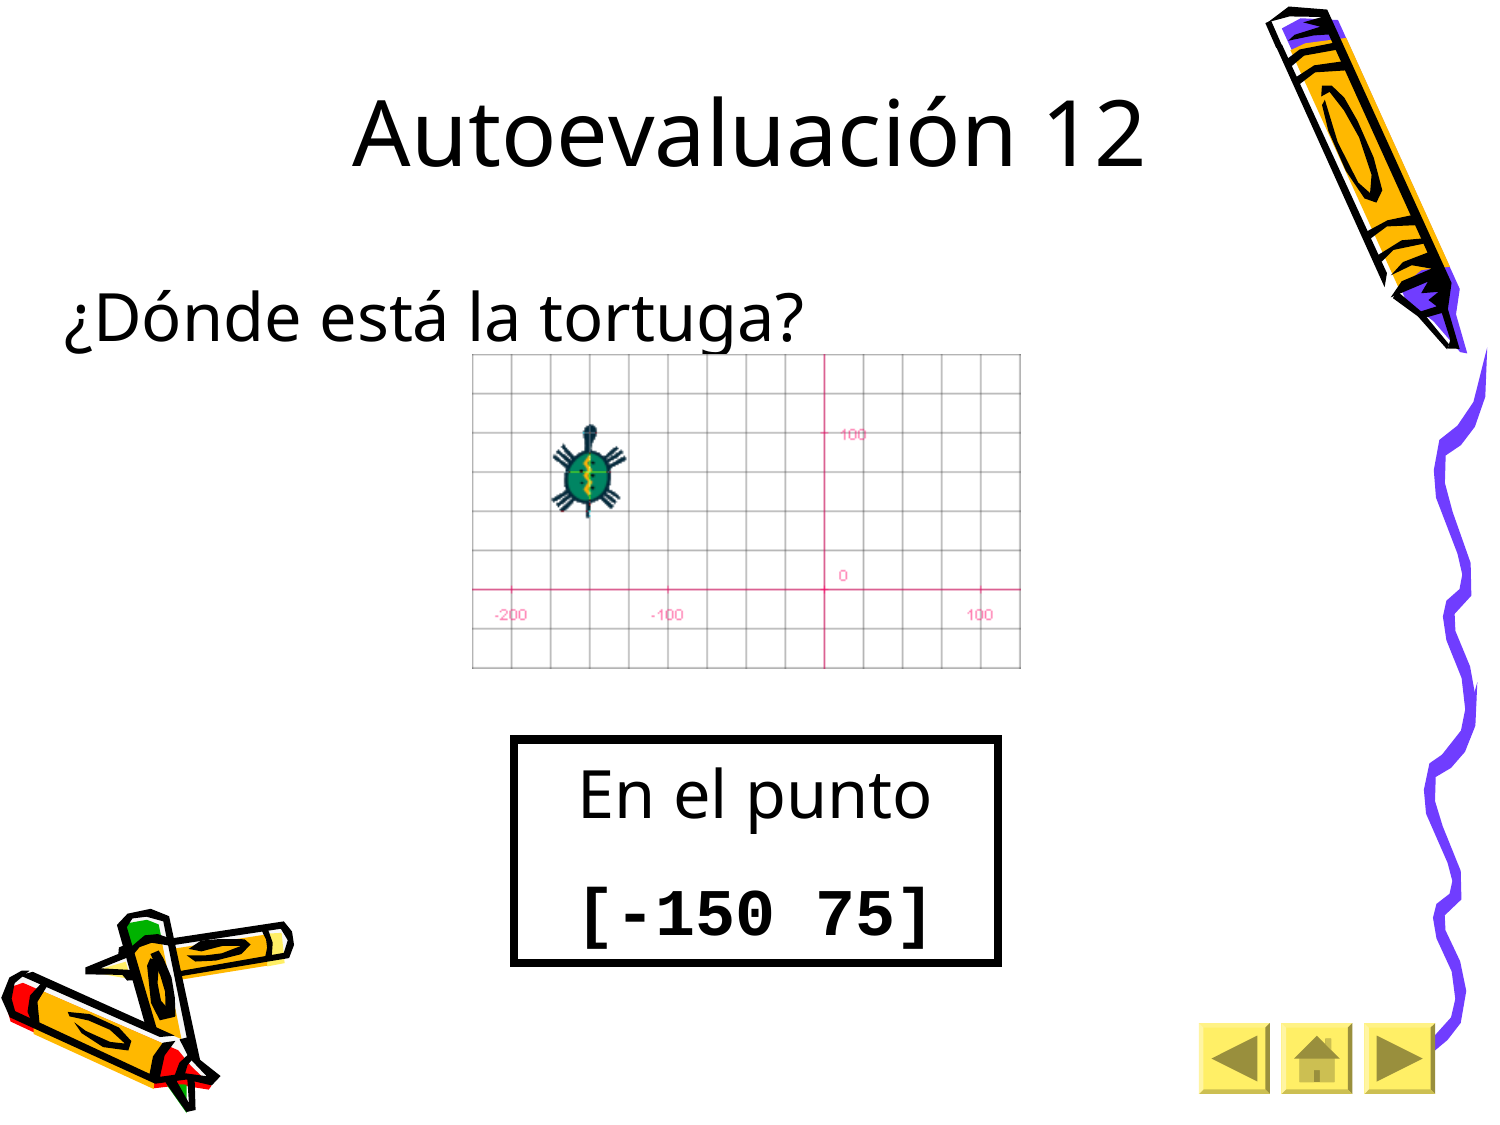

Autoevaluación 12
# ¿Dónde está la tortuga?
En el punto
[-150 75]